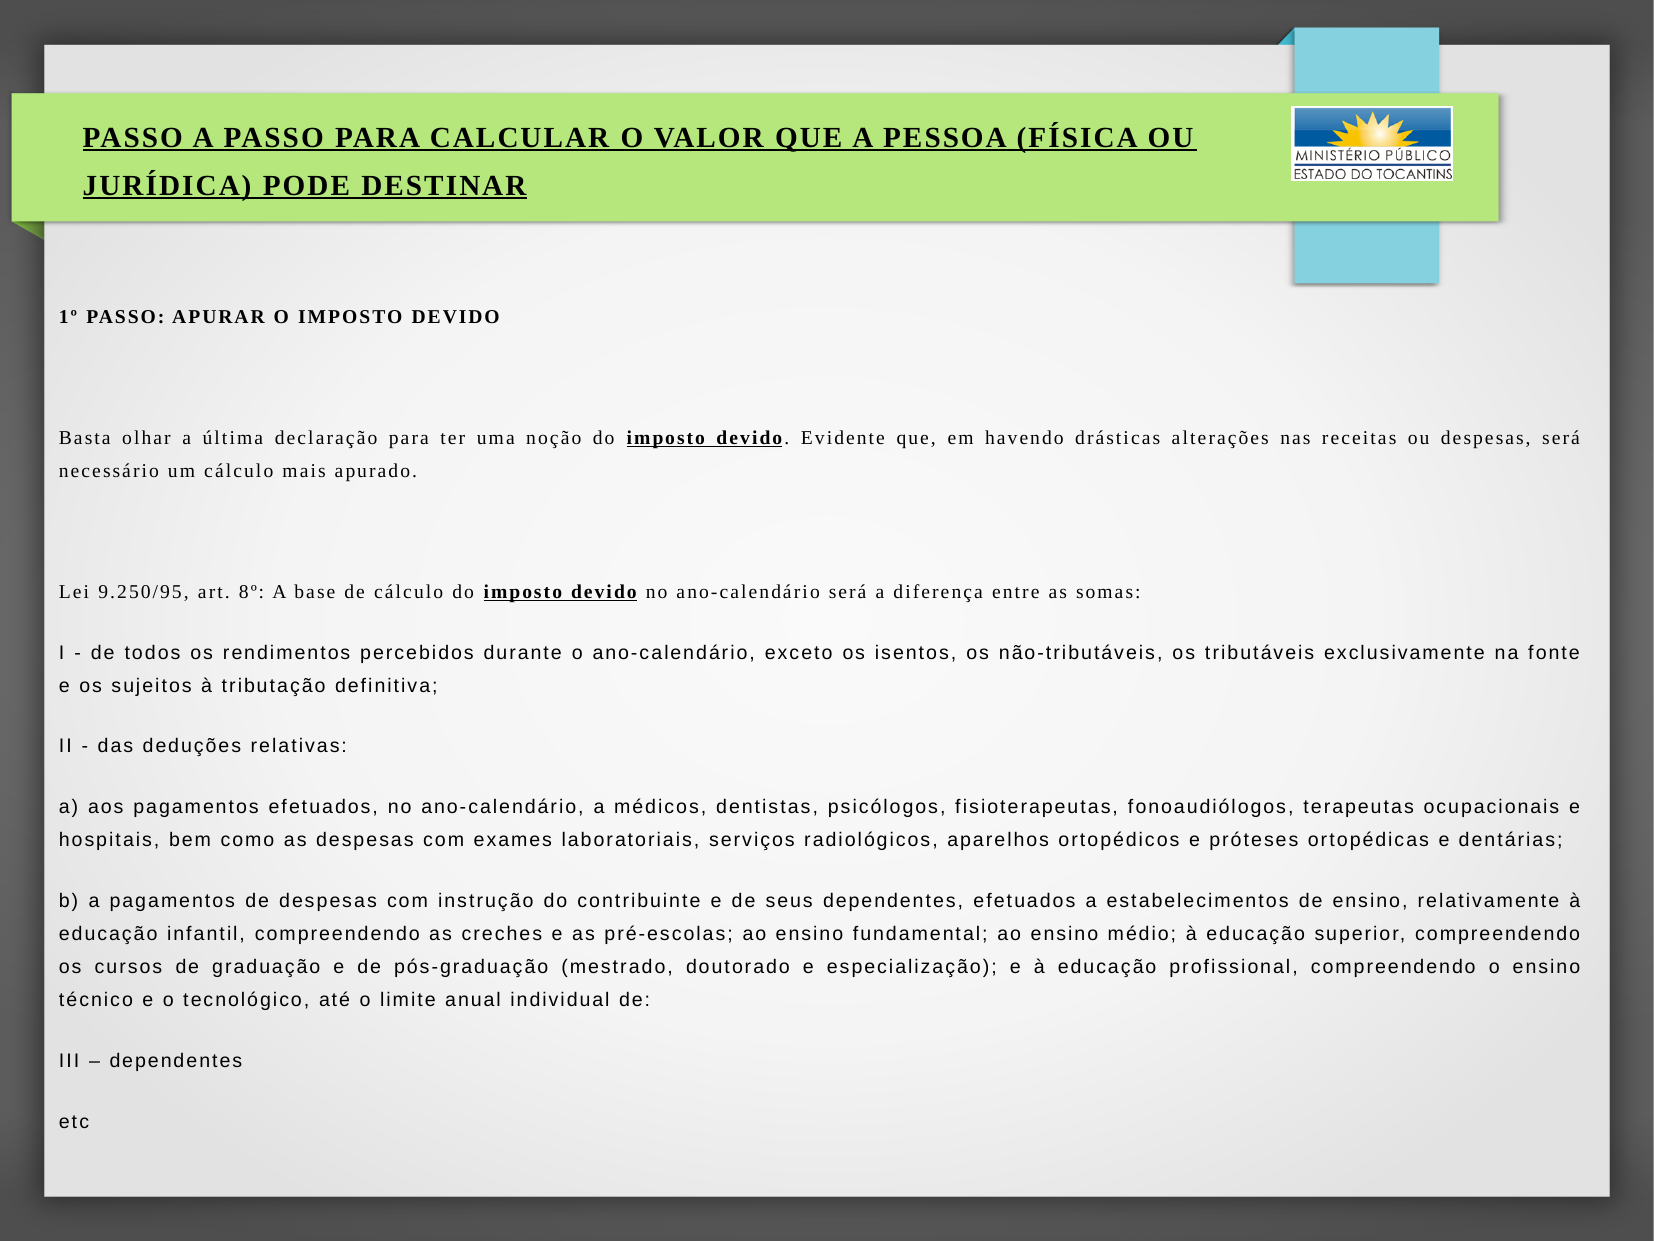

# PASSO A PASSO PARA CALCULAR O VALOR QUE A PESSOA (FÍSICA OU JURÍDICA) PODE DESTINAR
1º PASSO: APURAR O IMPOSTO DEVIDO
Basta olhar a última declaração para ter uma noção do imposto devido. Evidente que, em havendo drásticas alterações nas receitas ou despesas, será necessário um cálculo mais apurado.
Lei 9.250/95, art. 8º: A base de cálculo do imposto devido no ano-calendário será a diferença entre as somas:
I - de todos os rendimentos percebidos durante o ano-calendário, exceto os isentos, os não-tributáveis, os tributáveis exclusivamente na fonte e os sujeitos à tributação definitiva;
II - das deduções relativas:
a) aos pagamentos efetuados, no ano-calendário, a médicos, dentistas, psicólogos, fisioterapeutas, fonoaudiólogos, terapeutas ocupacionais e hospitais, bem como as despesas com exames laboratoriais, serviços radiológicos, aparelhos ortopédicos e próteses ortopédicas e dentárias;
b) a pagamentos de despesas com instrução do contribuinte e de seus dependentes, efetuados a estabelecimentos de ensino, relativamente à educação infantil, compreendendo as creches e as pré-escolas; ao ensino fundamental; ao ensino médio; à educação superior, compreendendo os cursos de graduação e de pós-graduação (mestrado, doutorado e especialização); e à educação profissional, compreendendo o ensino técnico e o tecnológico, até o limite anual individual de:
III – dependentes
etc